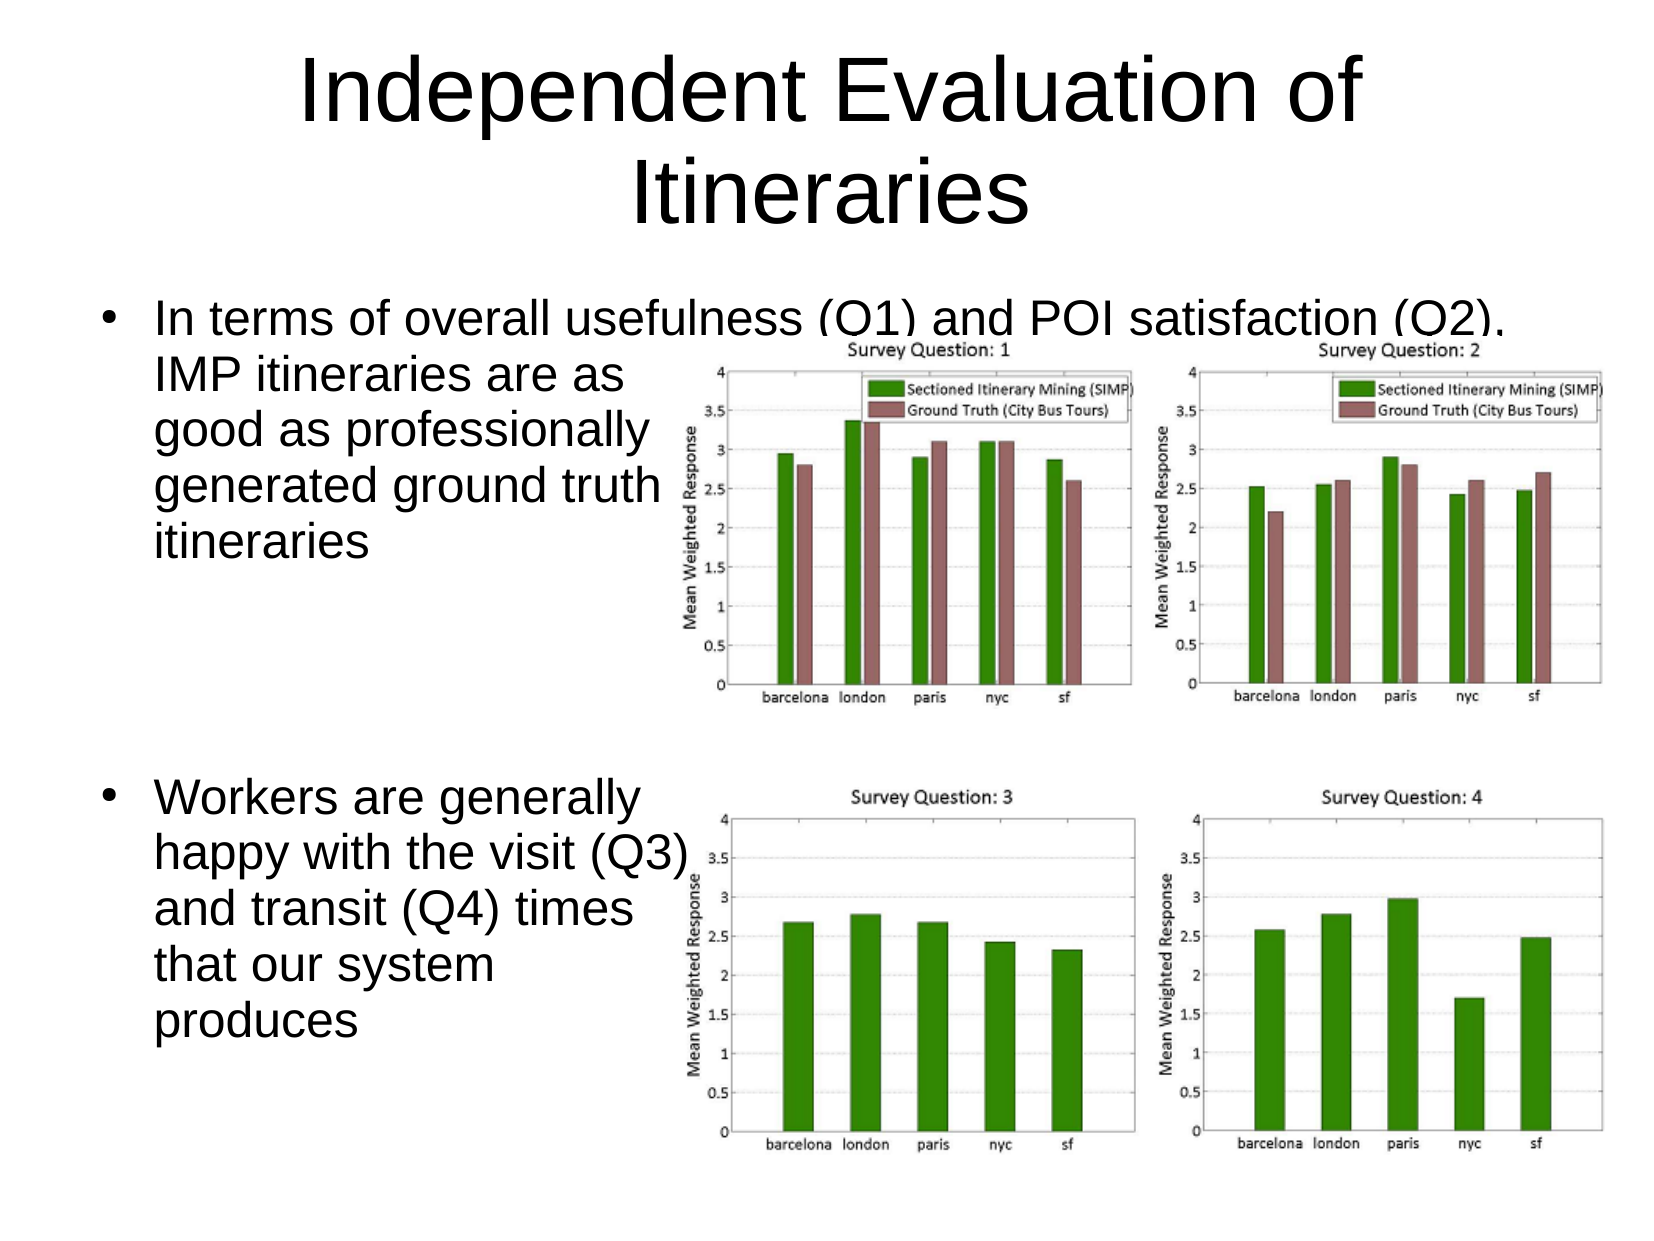

# Independent Evaluation of Itineraries
In terms of overall usefulness (Q1) and POI satisfaction (Q2), IMP itineraries are as
good as professionally
generated ground truth
itineraries
Workers are generally
happy with the visit (Q3)
and transit (Q4) times
that our system
produces
17